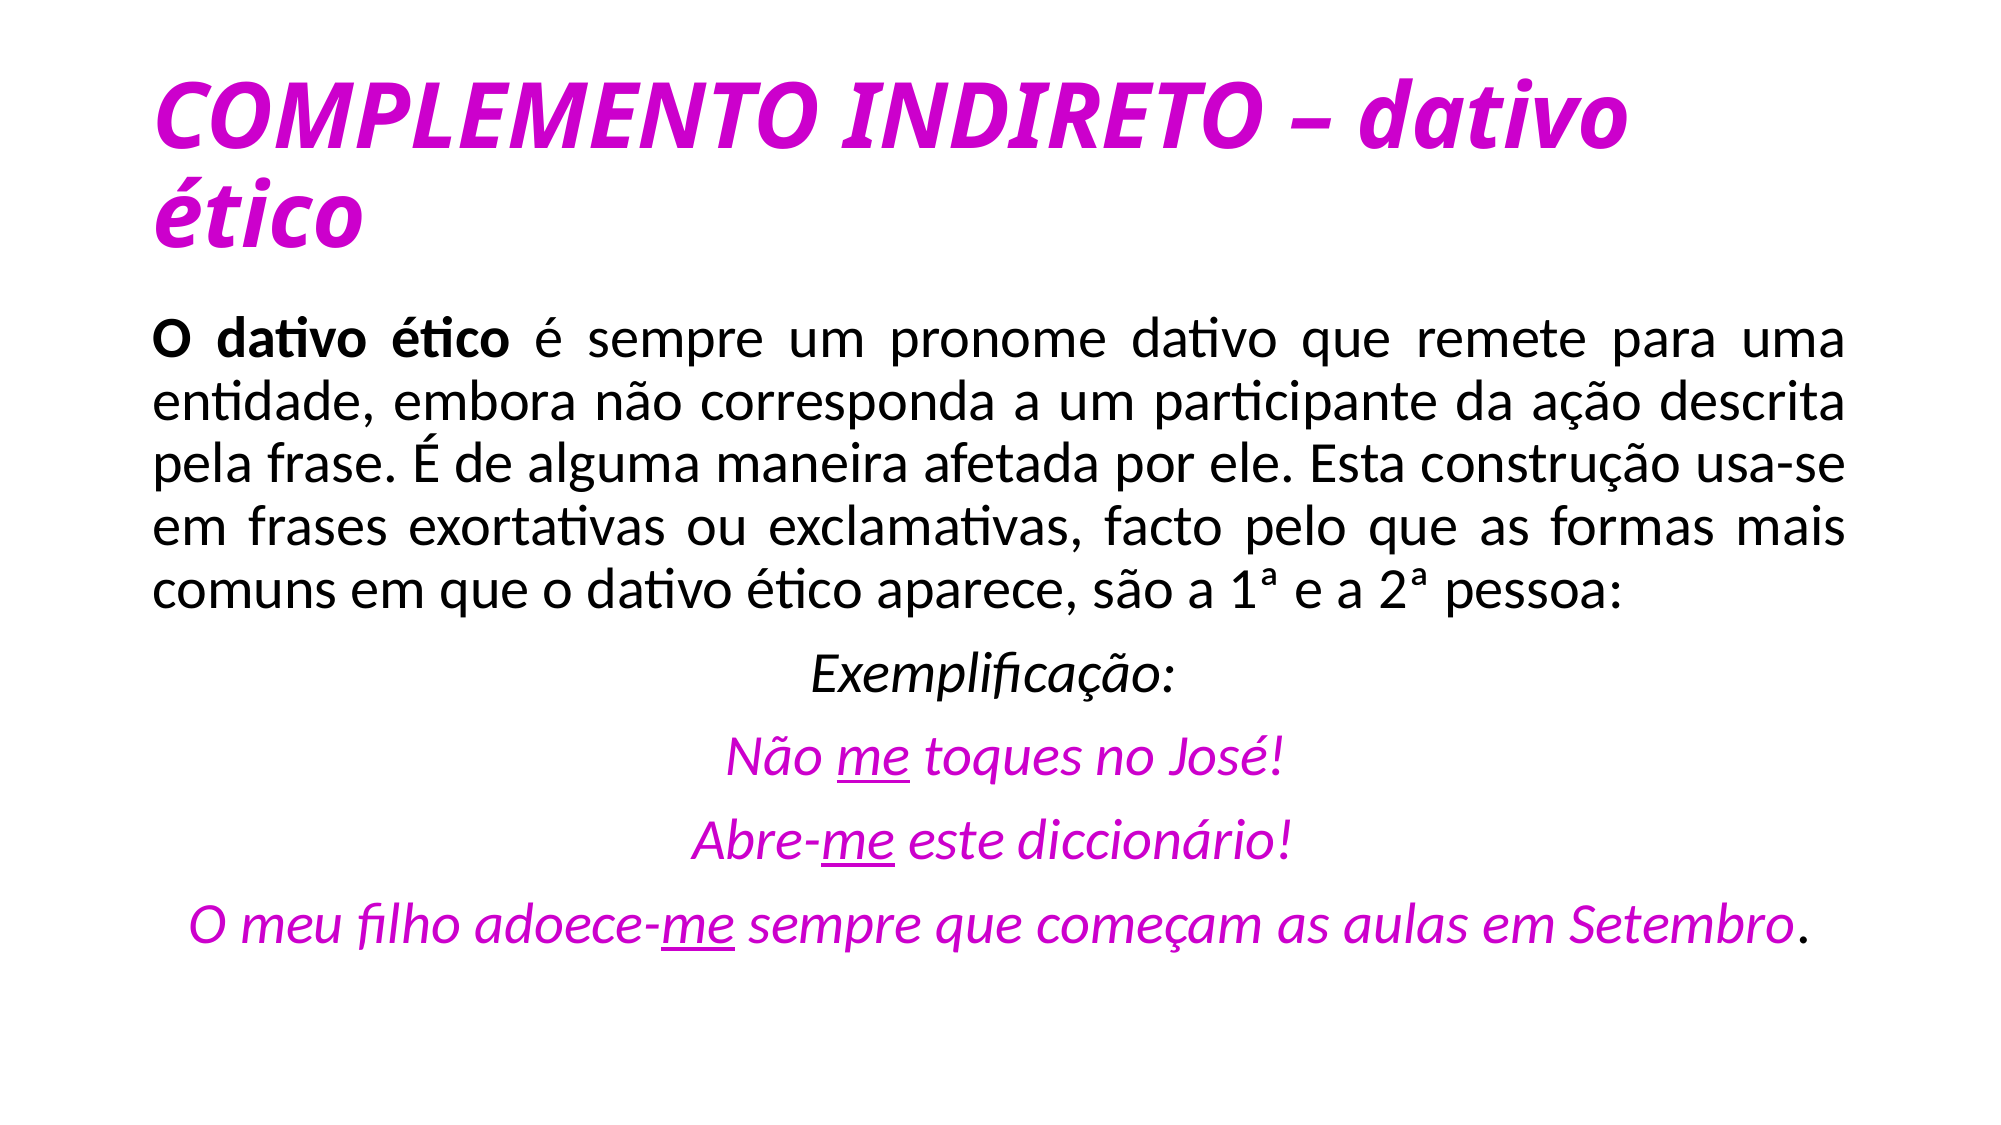

# COMPLEMENTO INDIRETO – dativo ético
O dativo ético é sempre um pronome dativo que remete para uma entidade, embora não corresponda a um participante da ação descrita pela frase. É de alguma maneira afetada por ele. Esta construção usa-se em frases exortativas ou exclamativas, facto pelo que as formas mais comuns em que o dativo ético aparece, são a 1ª e a 2ª pessoa:
Exemplificação:
 Não me toques no José!
Abre-me este diccionário!
O meu filho adoece-me sempre que começam as aulas em Setembro.